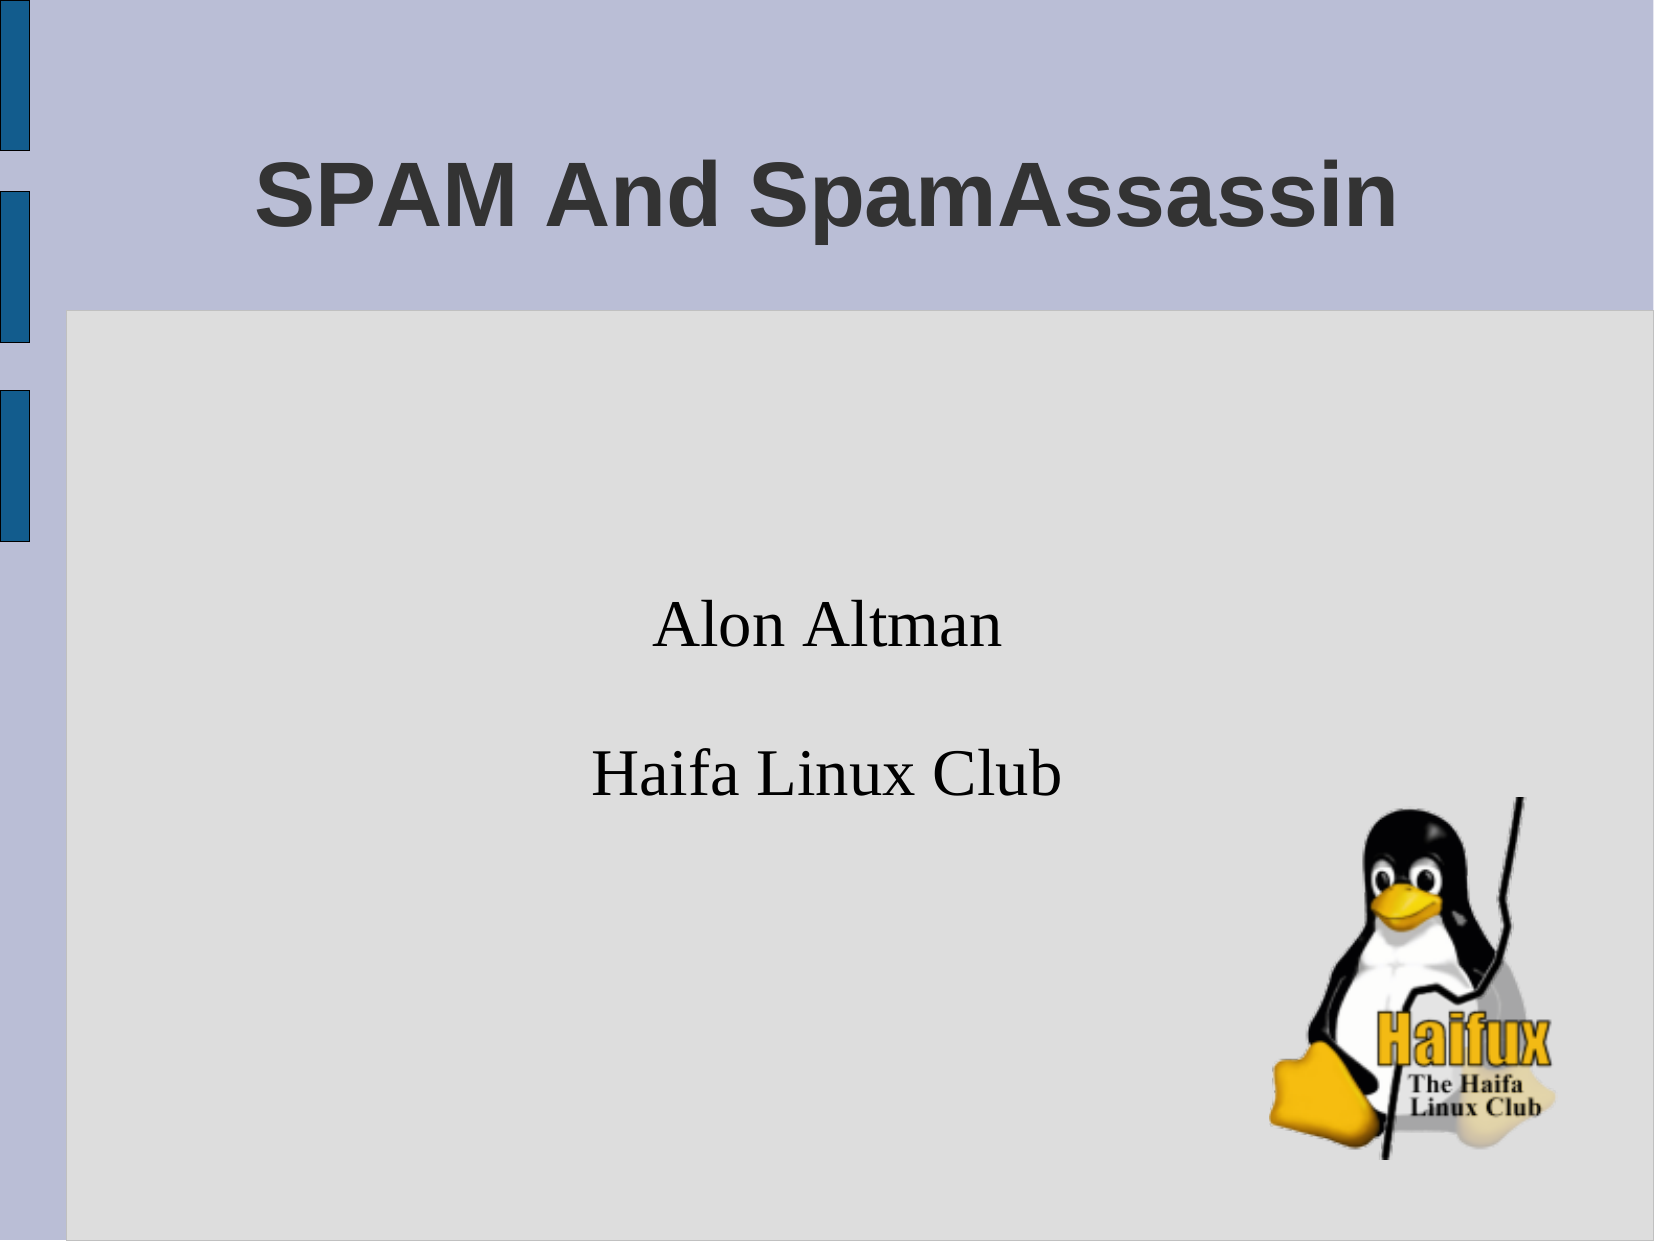

# SPAM And SpamAssassin
Alon Altman
Haifa Linux Club